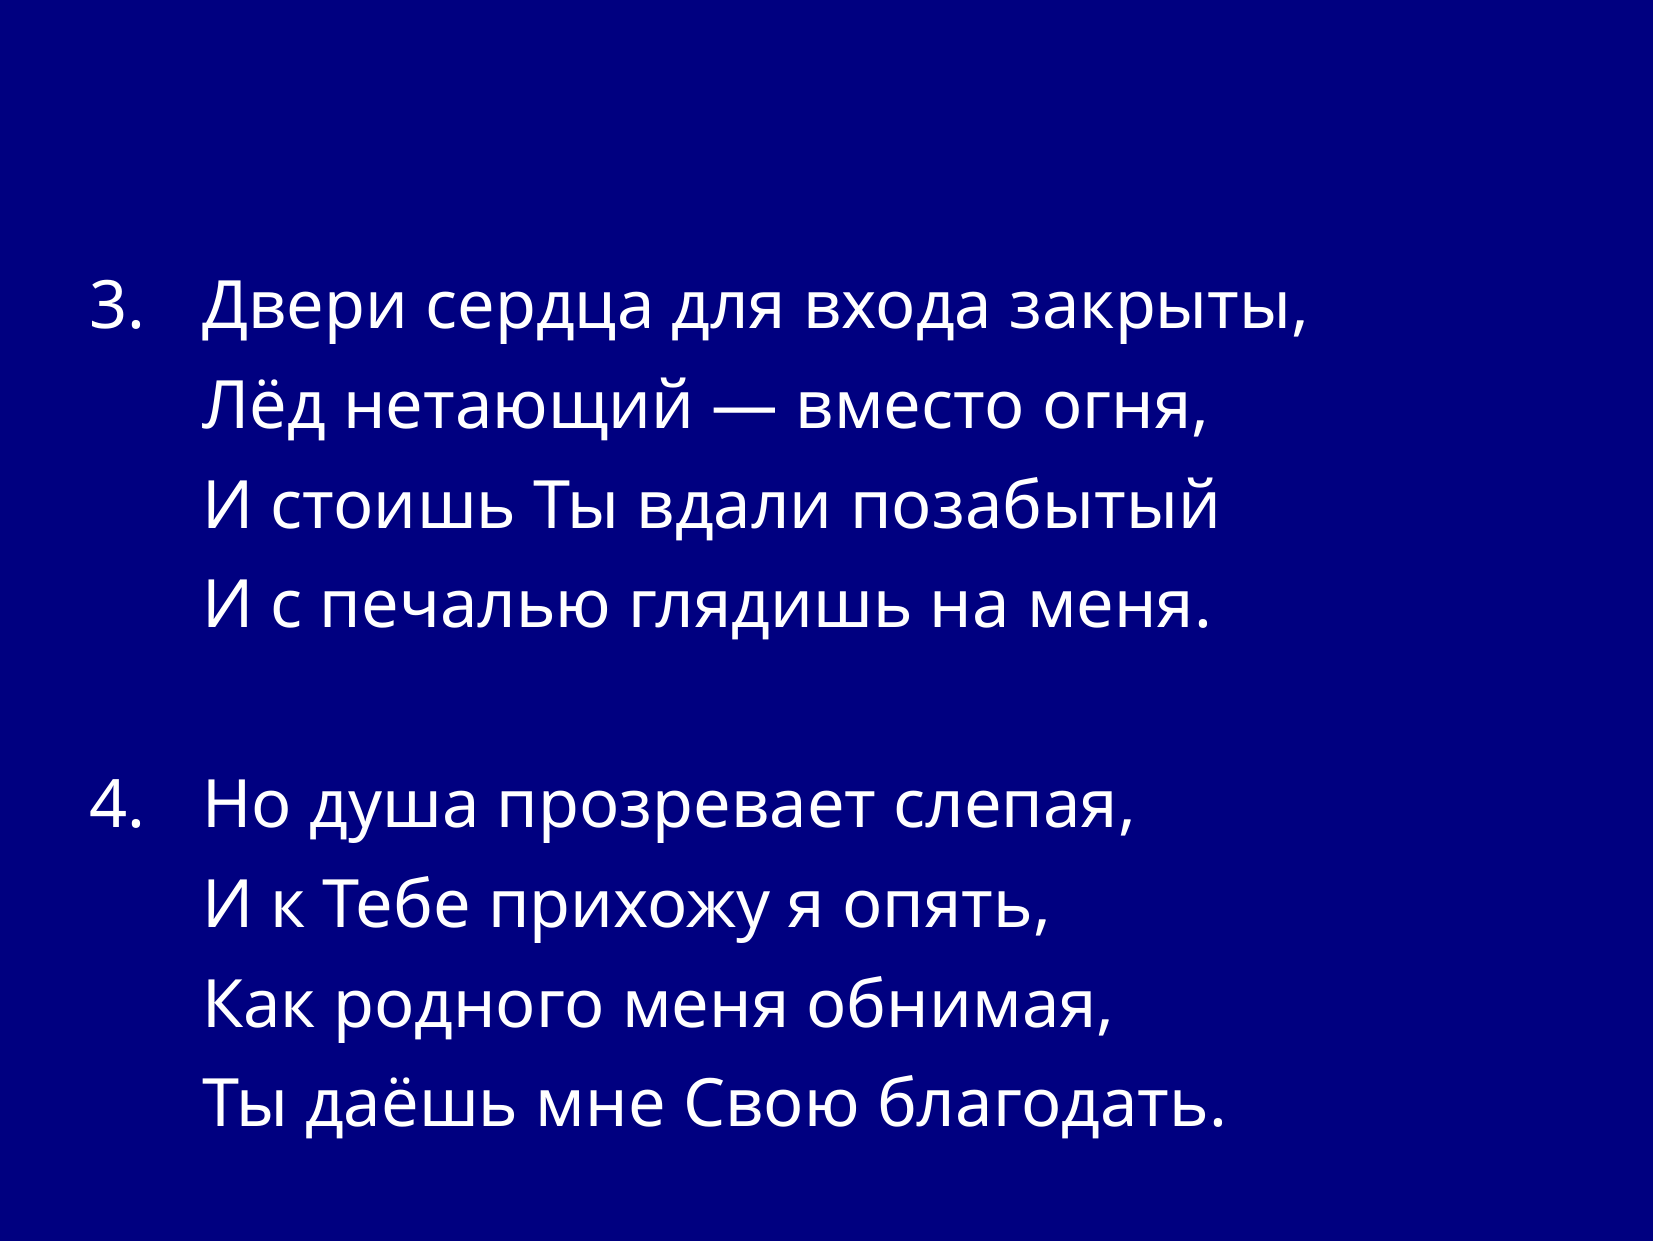

3.	Двери сердца для входа закрыты,
	Лёд нетающий — вместо огня,
	И стоишь Ты вдали позабытый
	И с печалью глядишь на меня.
4.	Но душа прозревает слепая,
	И к Тебе прихожу я опять,
	Как родного меня обнимая,
	Ты даёшь мне Свою благодать.